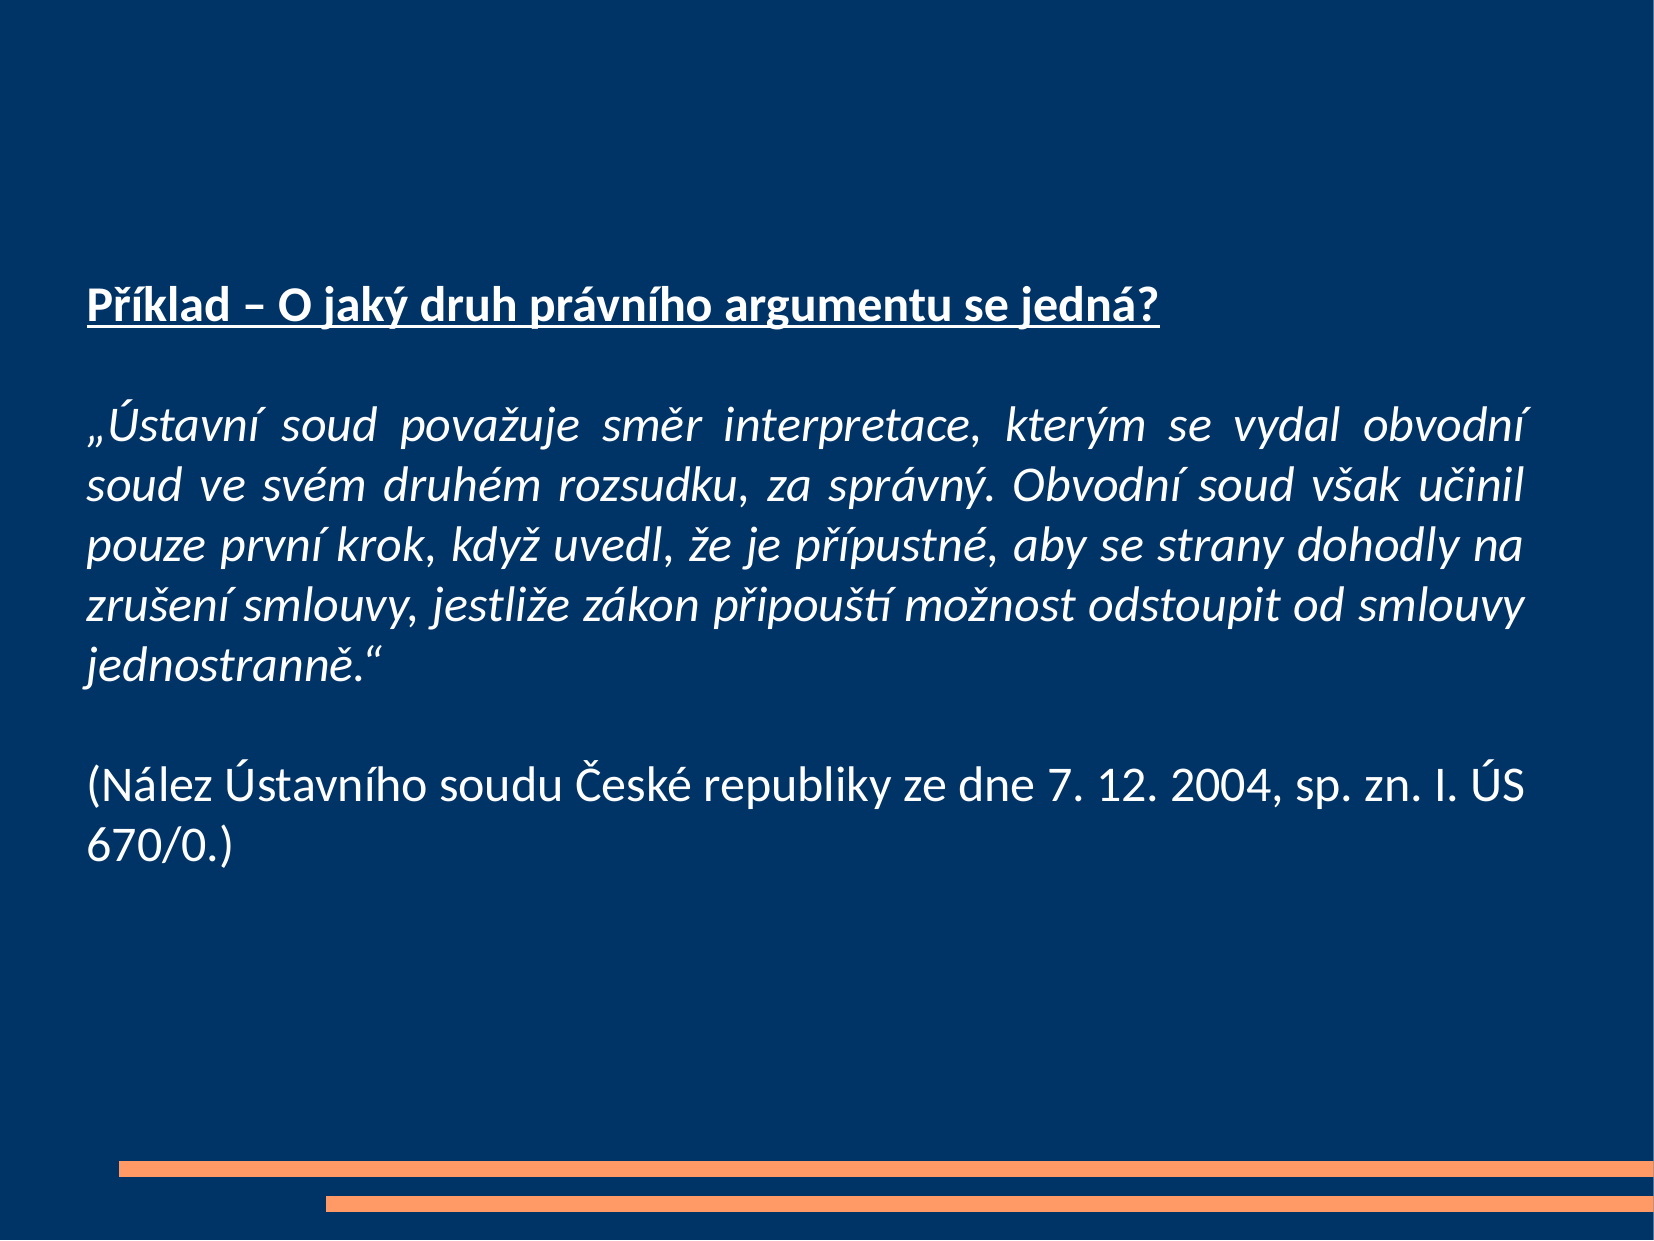

Příklad – O jaký druh právního argumentu se jedná?
„Ústavní soud považuje směr interpretace, kterým se vydal obvodní soud ve svém druhém rozsudku, za správný. Obvodní soud však učinil pouze první krok, když uvedl, že je přípustné, aby se strany dohodly na zrušení smlouvy, jestliže zákon připouští možnost odstoupit od smlouvy jednostranně.“
(Nález Ústavního soudu České republiky ze dne 7. 12. 2004, sp. zn. I. ÚS 670/0.)